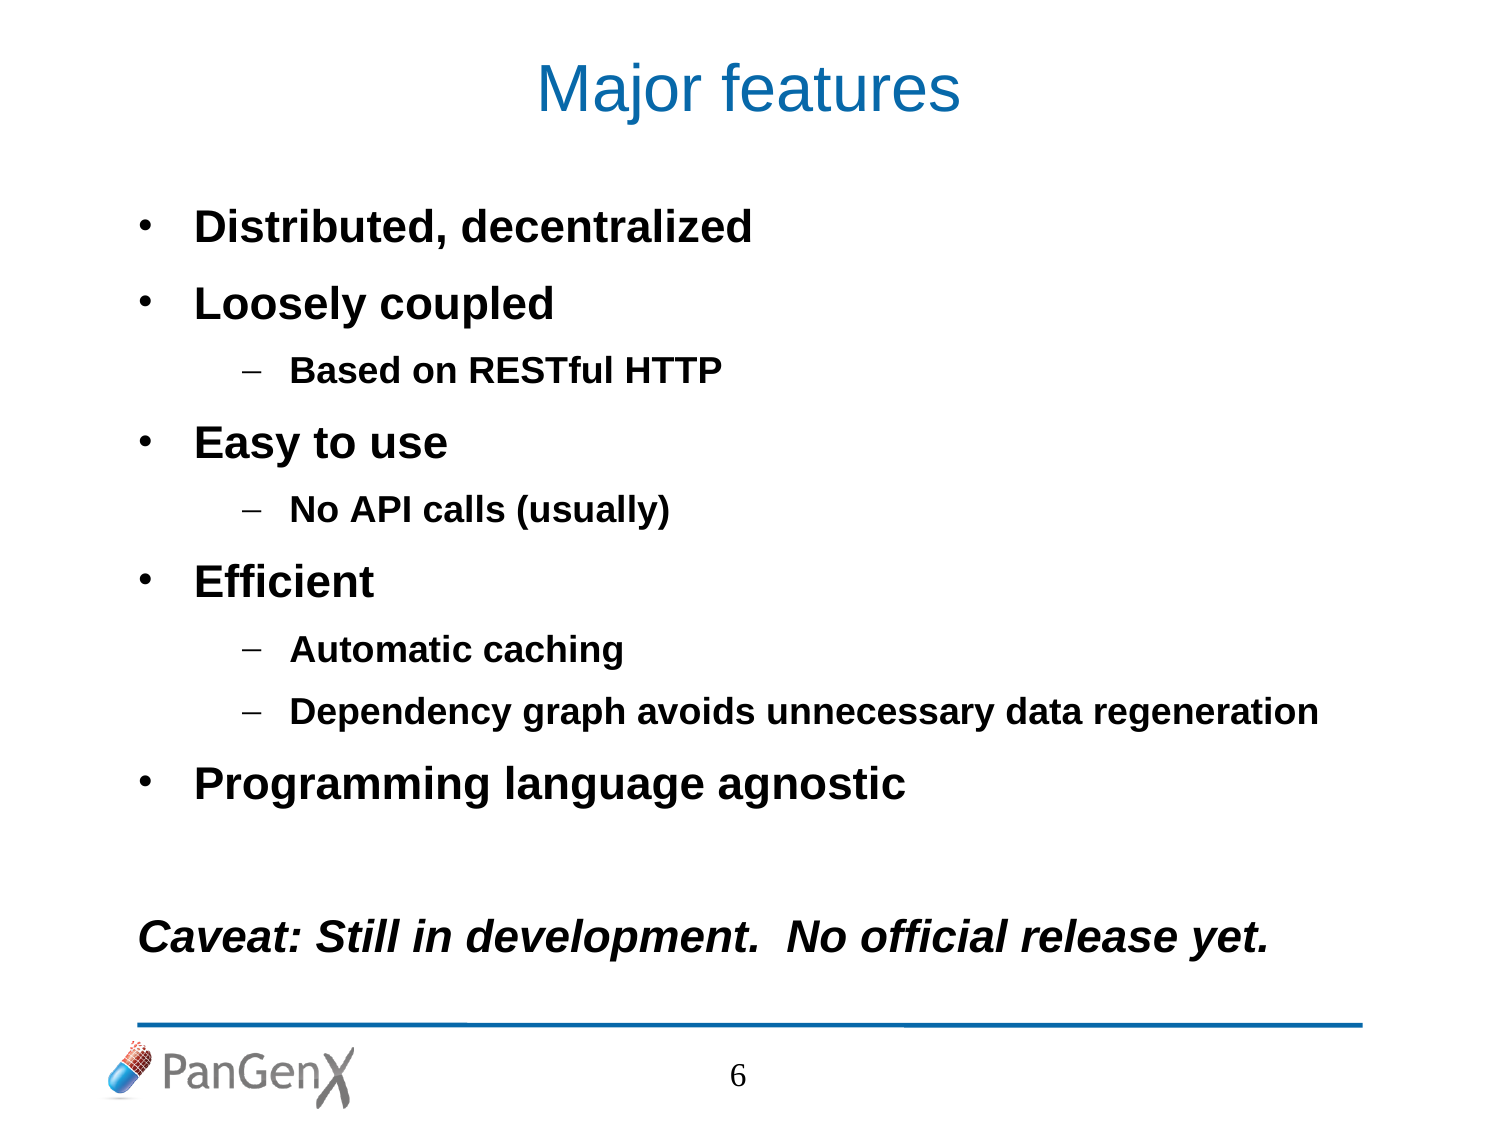

# Major features
Distributed, decentralized
Loosely coupled
Based on RESTful HTTP
Easy to use
No API calls (usually)
Efficient
Automatic caching
Dependency graph avoids unnecessary data regeneration
Programming language agnostic
Caveat: Still in development. No official release yet.
6